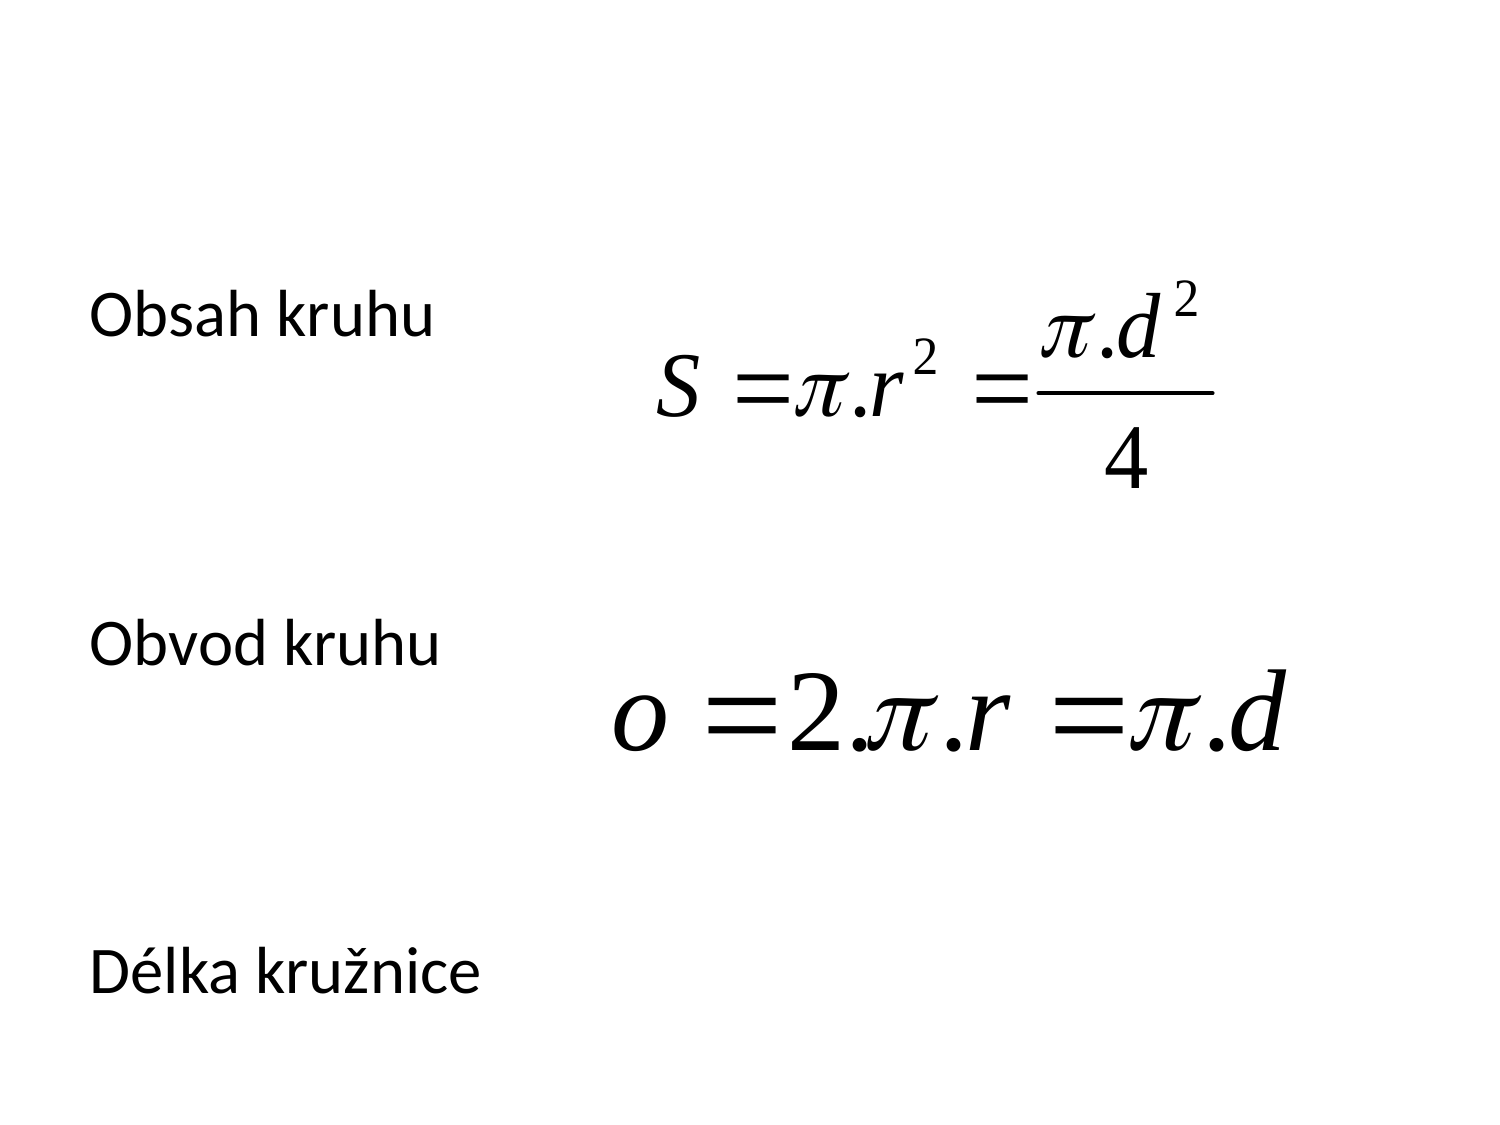

# Obsah kruhu
Obvod kruhu
Délka kružnice